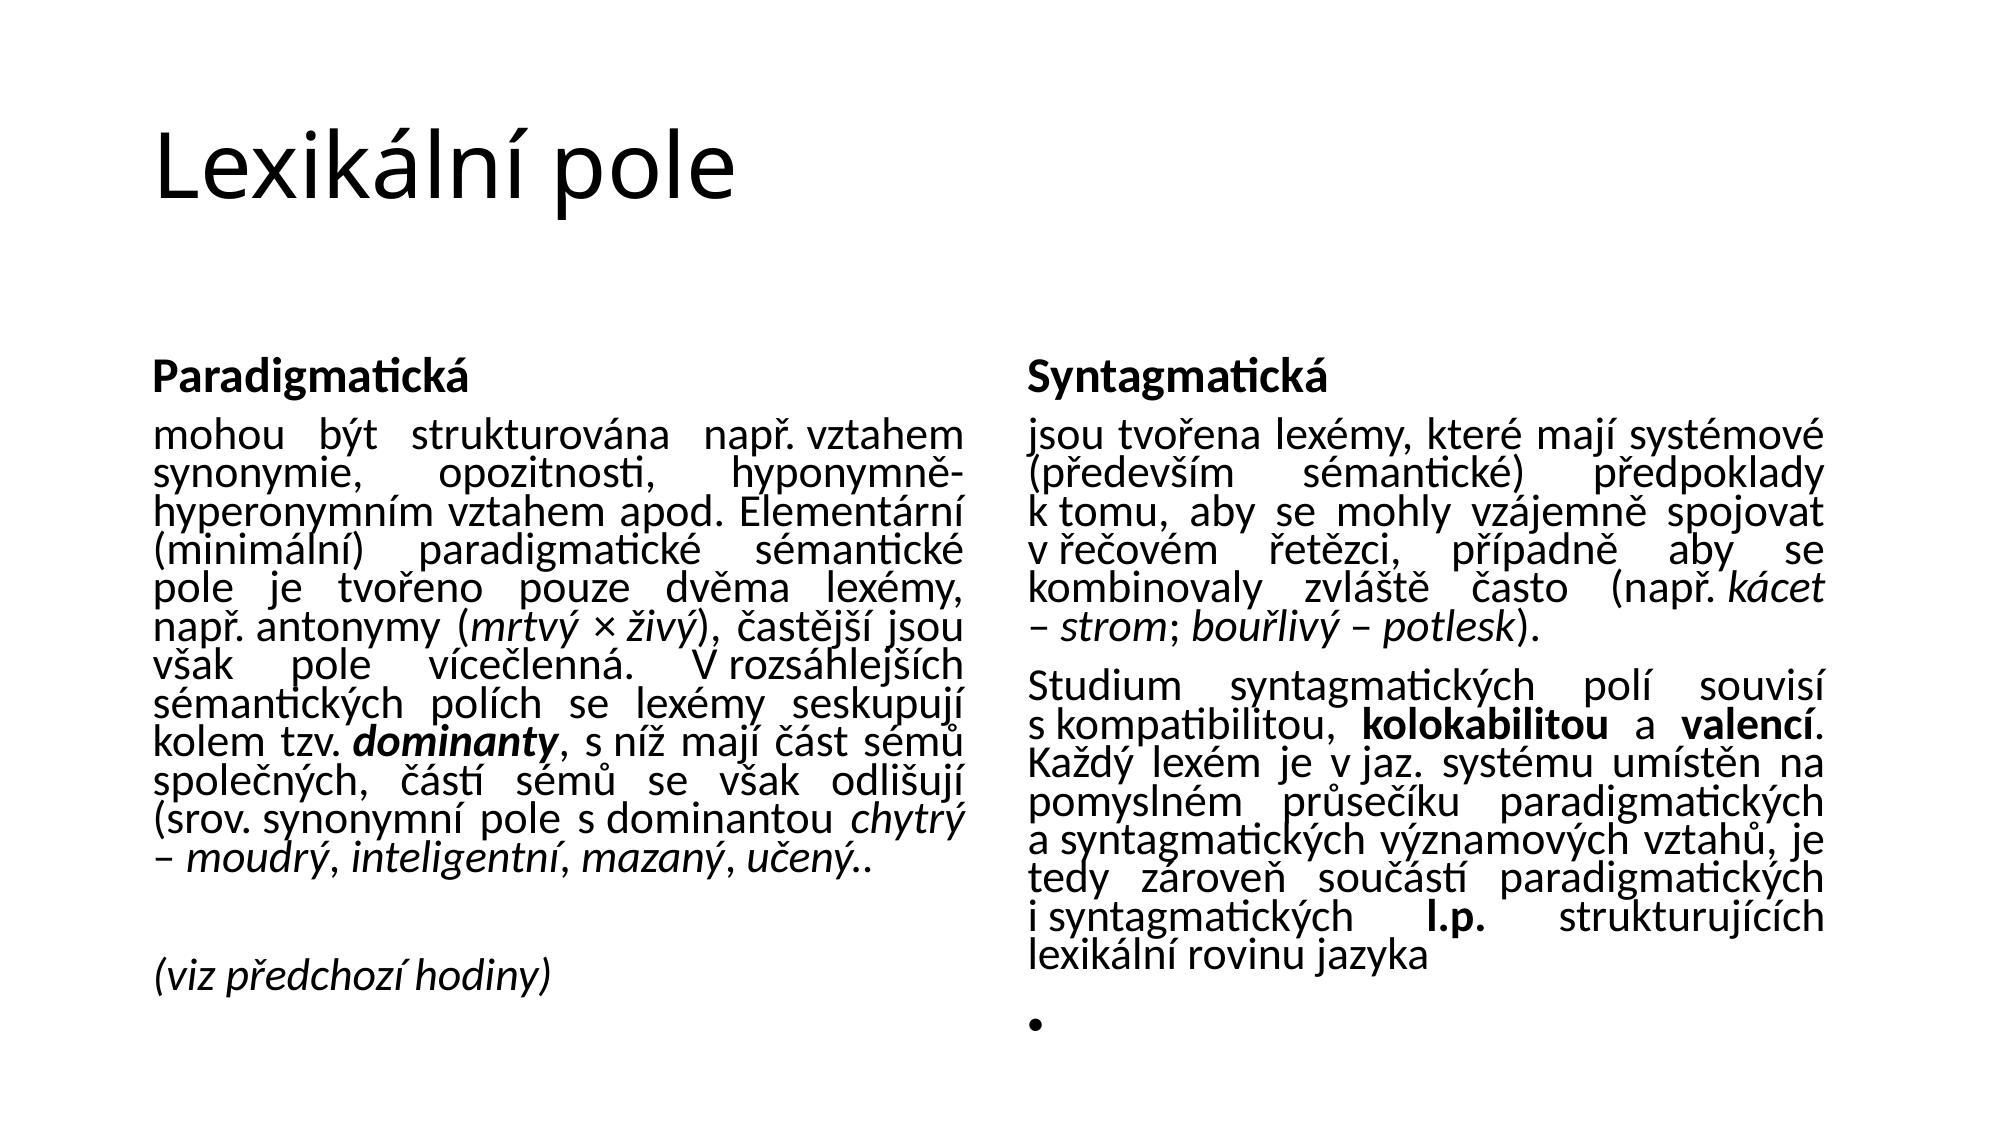

# Lexikální pole
Paradigmatická
Syntagmatická
mohou být strukturována např. vztahem synonymie, opozitnosti, hyponymně-hyperonymním vztahem apod. Elementární (minimální) paradigmatické sémantické pole je tvořeno pouze dvěma lexémy, např. antonymy (mrtvý × živý), častější jsou však pole vícečlenná. V rozsáhlejších sémantických polích se lexémy seskupují kolem tzv. dominanty, s níž mají část sémů společných, částí sémů se však odlišují (srov. synonymní pole s dominantou chytrý – moudrý, inteligentní, mazaný, učený..
(viz předchozí hodiny)
jsou tvořena lexémy, které mají systémové (především sémantické) předpoklady k tomu, aby se mohly vzájemně spojovat v řečovém řetězci, případně aby se kombinovaly zvláště často (např. kácet – strom; bouřlivý – potlesk).
Studium syntagmatických polí souvisí s kompatibilitou, kolokabilitou a valencí. Každý lexém je v jaz. systému umístěn na pomyslném průsečíku paradigmatických a syntagmatických významových vztahů, je tedy zároveň součástí paradigmatických i syntagmatických l.p. strukturujících lexikální rovinu jazyka